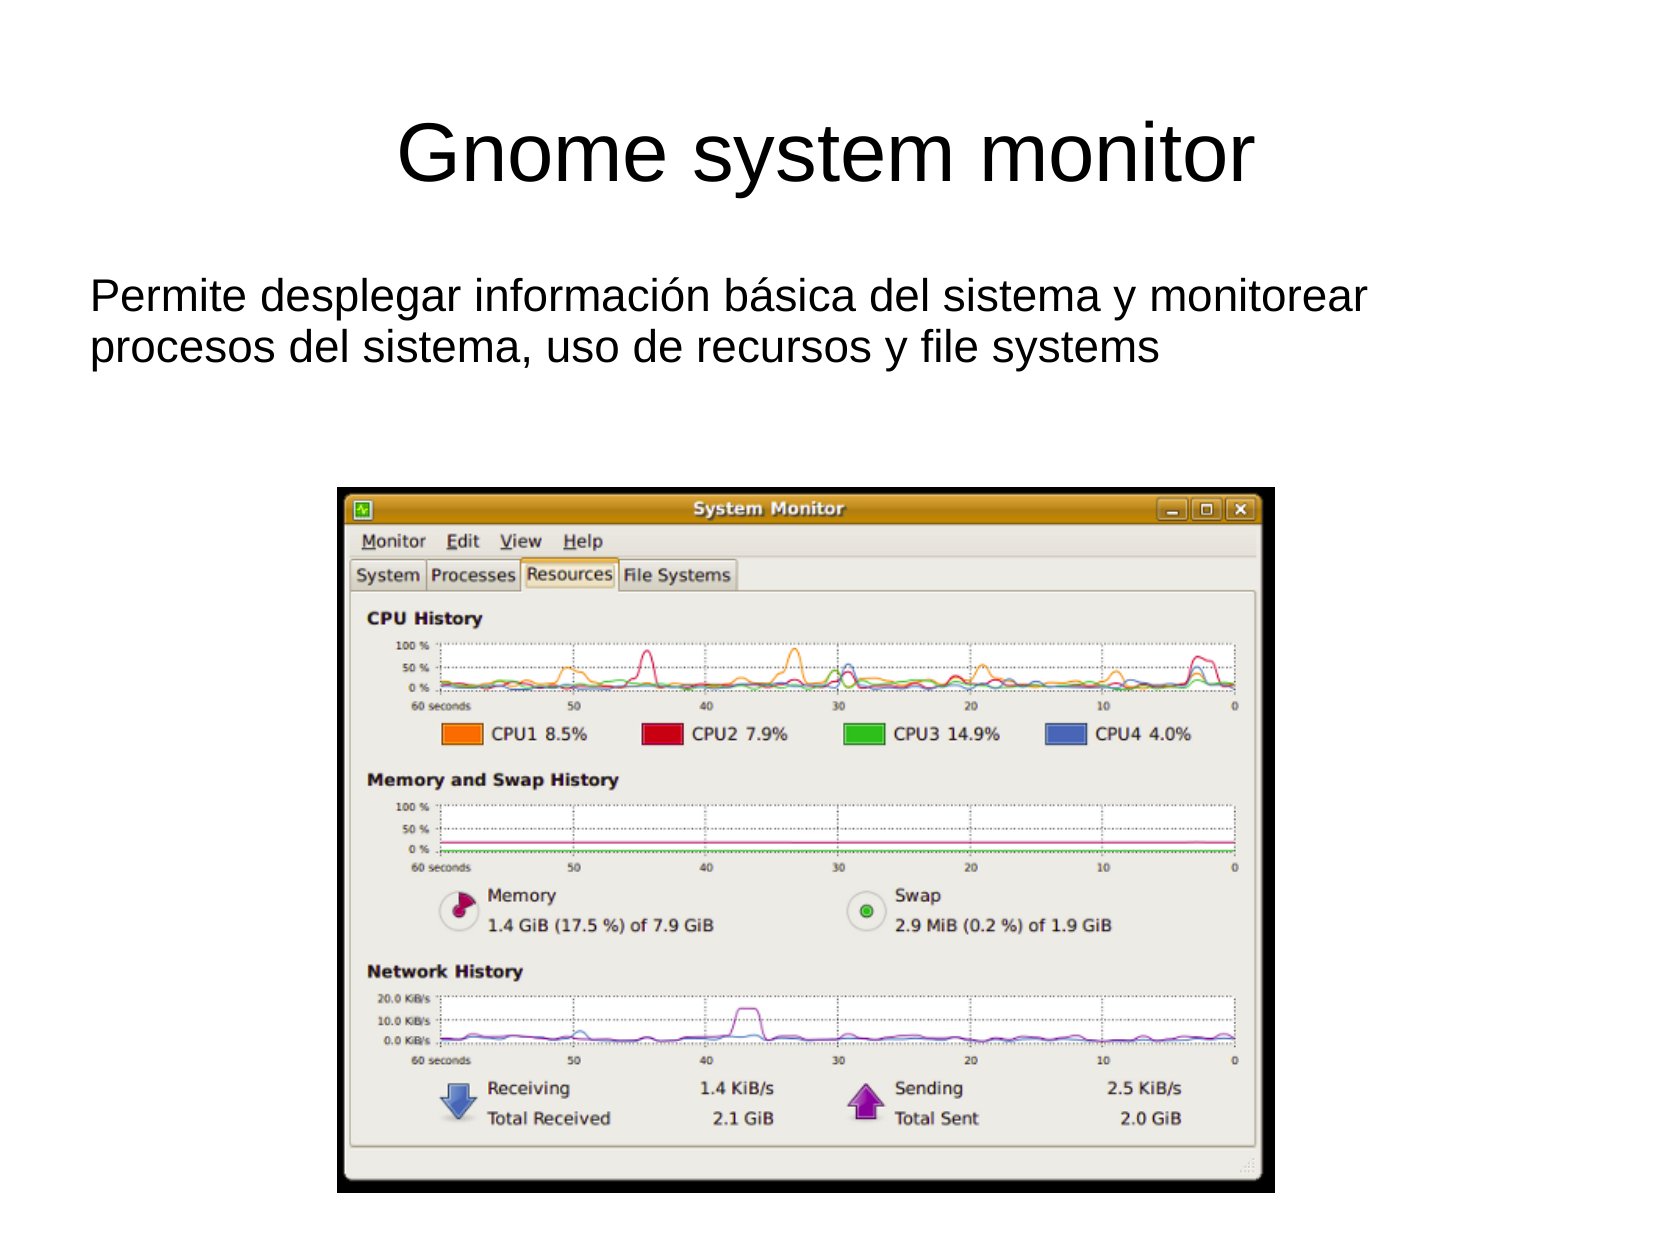

# Gnome system monitor
Permite desplegar información básica del sistema y monitorear procesos del sistema, uso de recursos y file systems